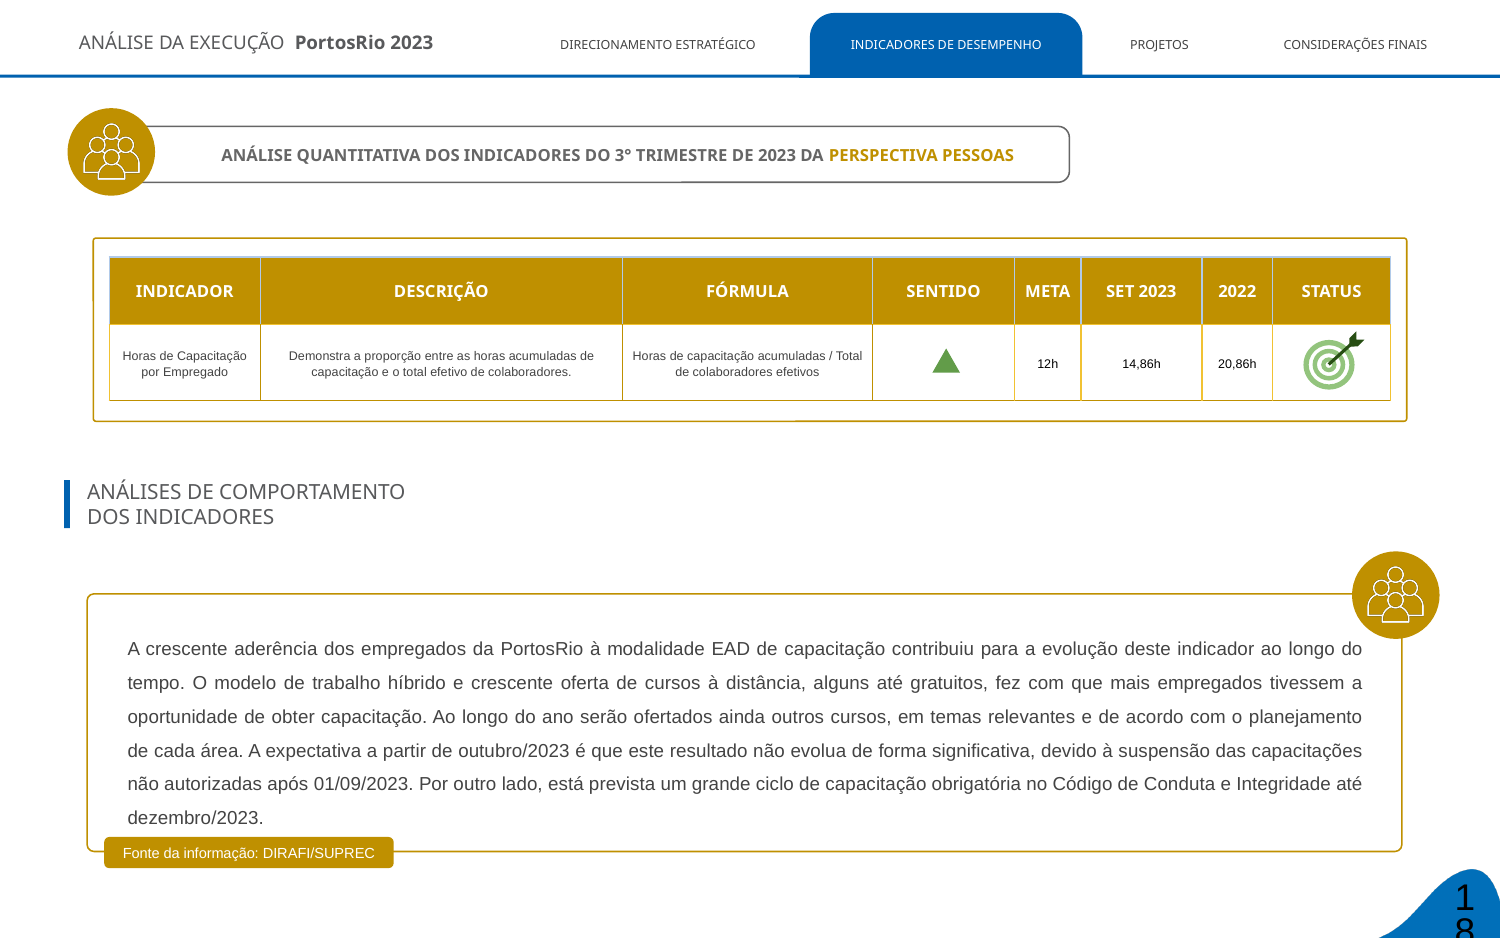

ANÁLISE DA EXECUÇÃO PortosRio 2023
DIRECIONAMENTO ESTRATÉGICO
INDICADORES DE DESEMPENHO
PROJETOS
CONSIDERAÇÕES FINAIS
ANÁLISE QUANTITATIVA DOS INDICADORES DO 3° TRIMESTRE DE 2023 DA PERSPECTIVA PESSOAS
| INDICADOR | DESCRIÇÃO | FÓRMULA | SENTIDO | META | SET 2023 | 2022 | STATUS |
| --- | --- | --- | --- | --- | --- | --- | --- |
| Horas de Capacitação por Empregado | Demonstra a proporção entre as horas acumuladas de capacitação e o total efetivo de colaboradores. | Horas de capacitação acumuladas / Total de colaboradores efetivos | | 12h | 14,86h | 20,86h | |
ANÁLISES DE COMPORTAMENTO DOS INDICADORES
A crescente aderência dos empregados da PortosRio à modalidade EAD de capacitação contribuiu para a evolução deste indicador ao longo do tempo. O modelo de trabalho híbrido e crescente oferta de cursos à distância, alguns até gratuitos, fez com que mais empregados tivessem a oportunidade de obter capacitação. Ao longo do ano serão ofertados ainda outros cursos, em temas relevantes e de acordo com o planejamento de cada área. A expectativa a partir de outubro/2023 é que este resultado não evolua de forma significativa, devido à suspensão das capacitações não autorizadas após 01/09/2023. Por outro lado, está prevista um grande ciclo de capacitação obrigatória no Código de Conduta e Integridade até dezembro/2023.
Fonte da informação: DIRAFI/SUPREC